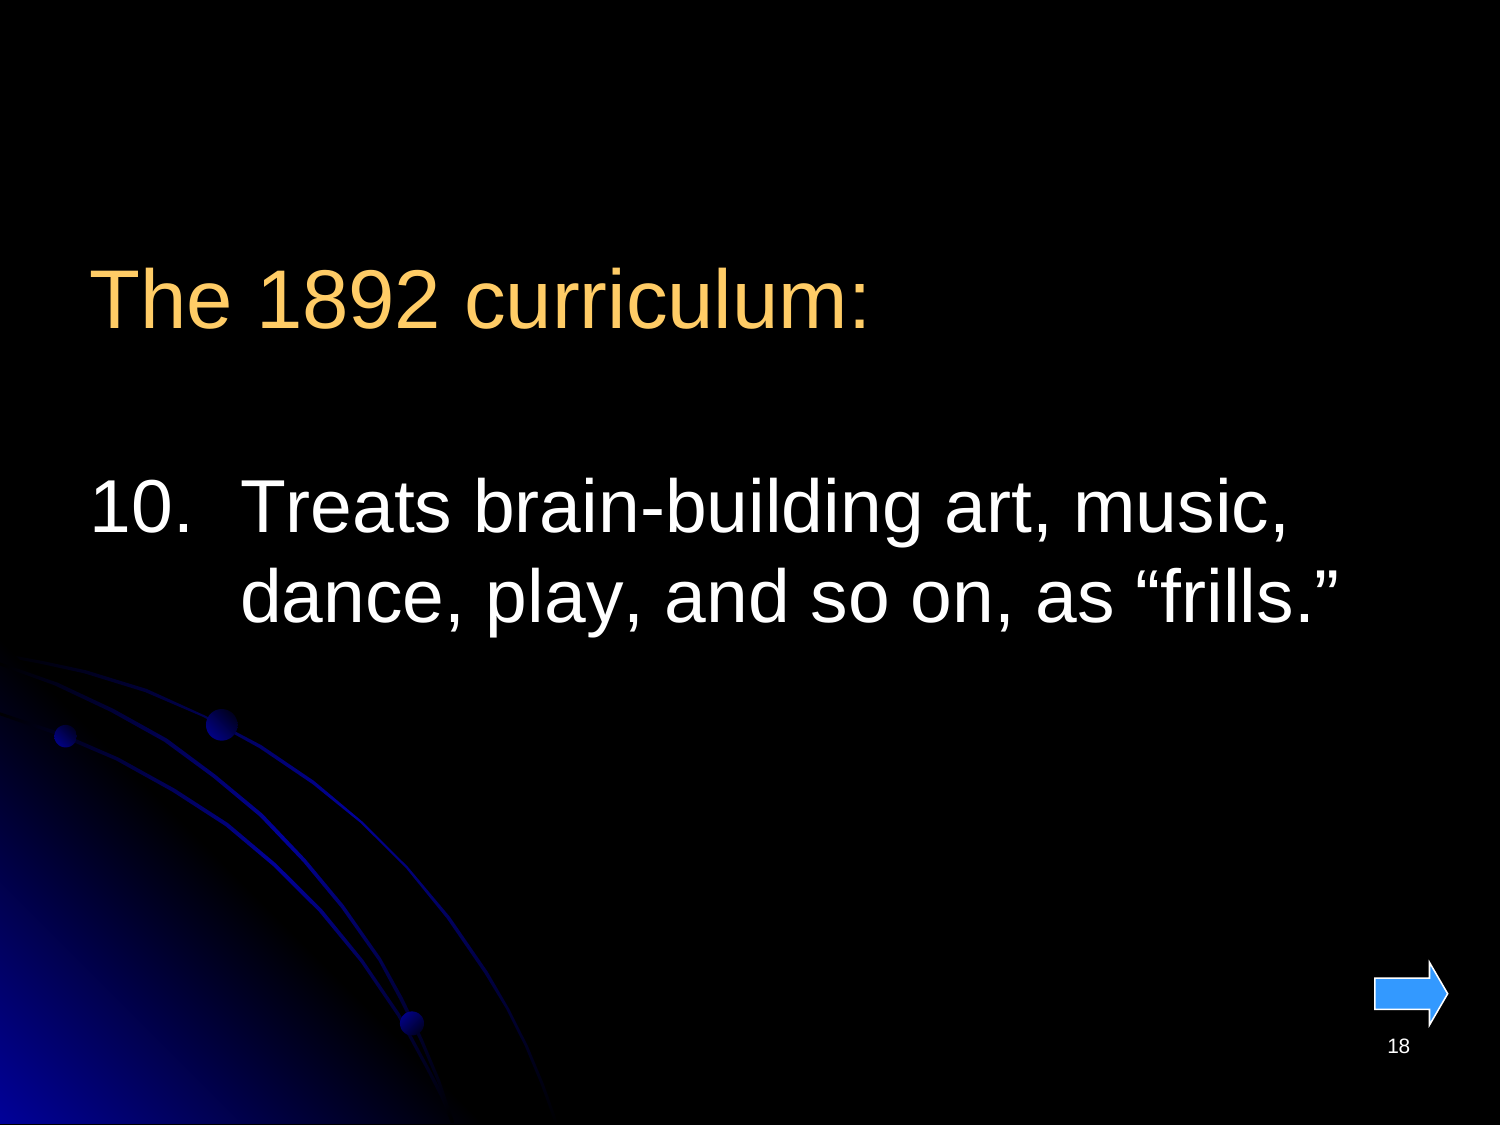

The 1892 curriculum:
10.	Treats brain-building art, music, dance, play, and so on, as “frills.”
18